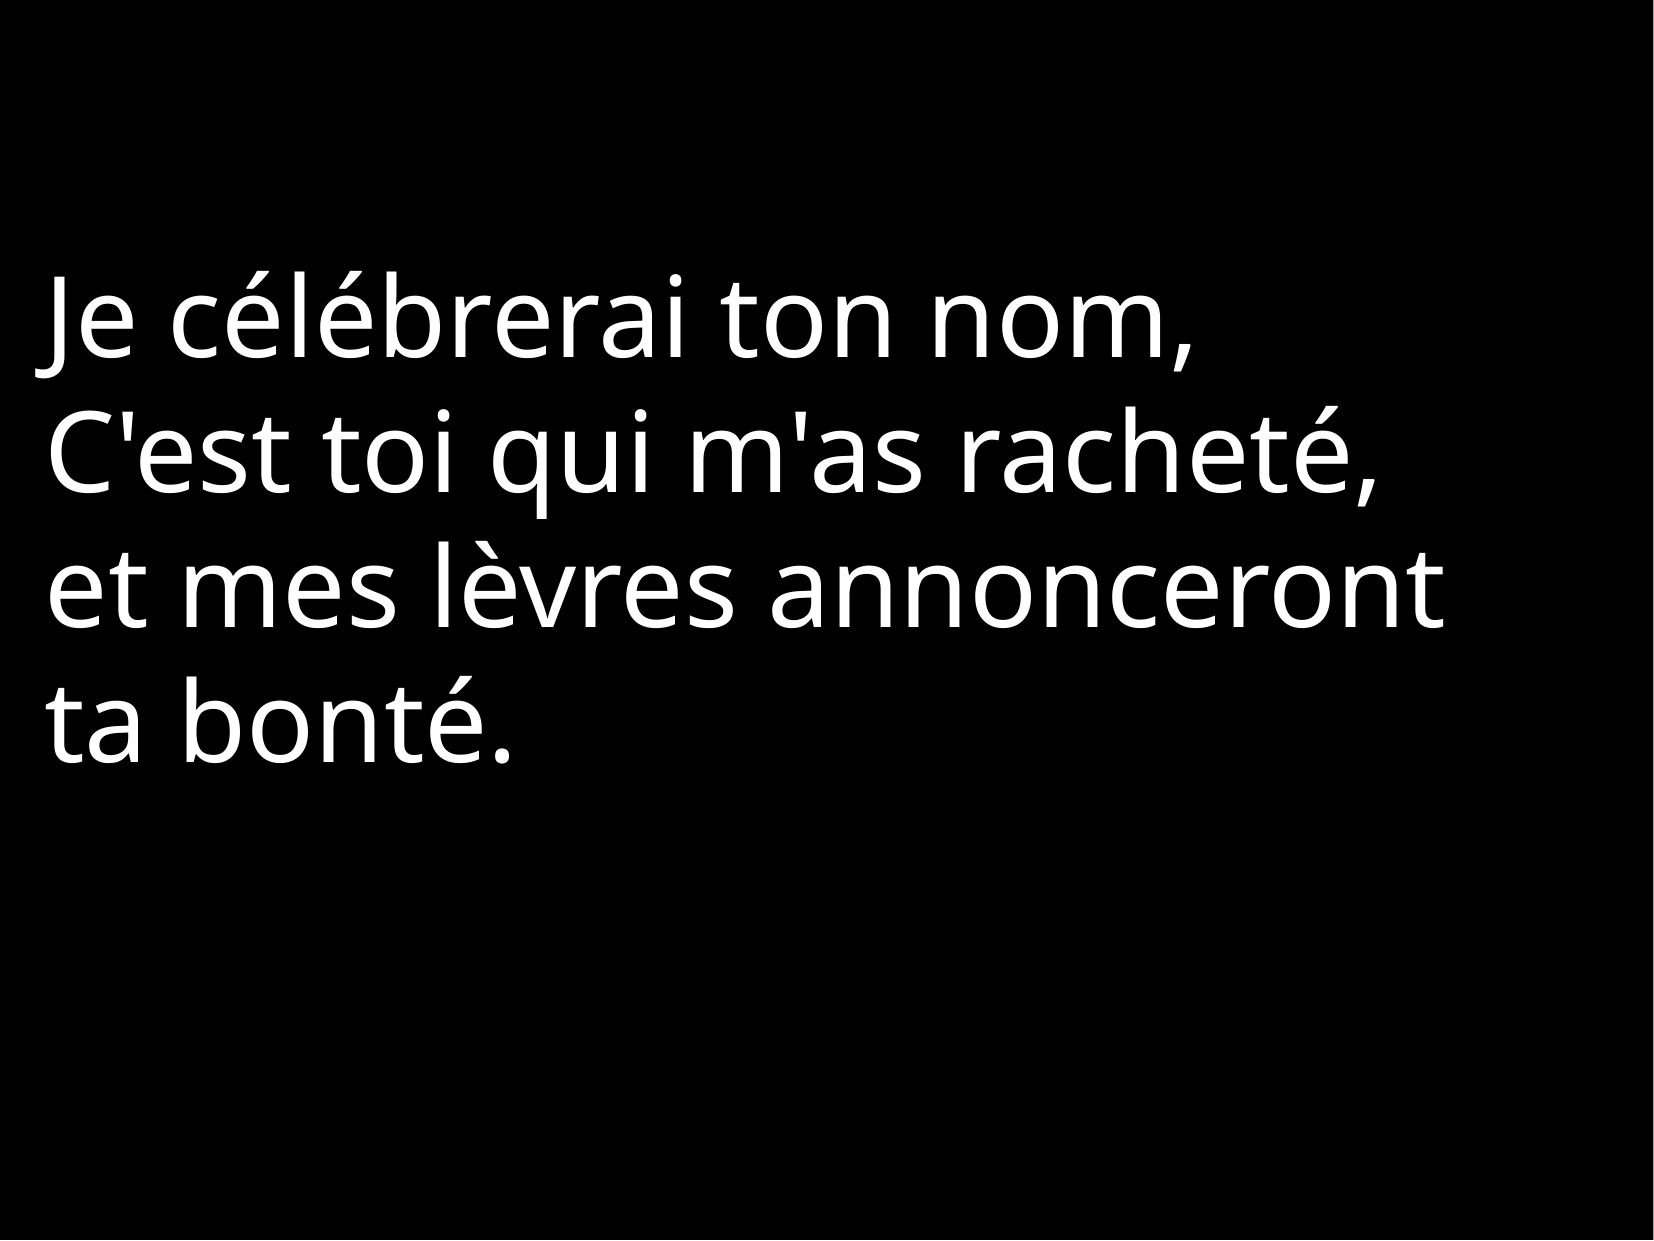

Je célébrerai ton nom,
C'est toi qui m'as racheté,
et mes lèvres annonceront
ta bonté.